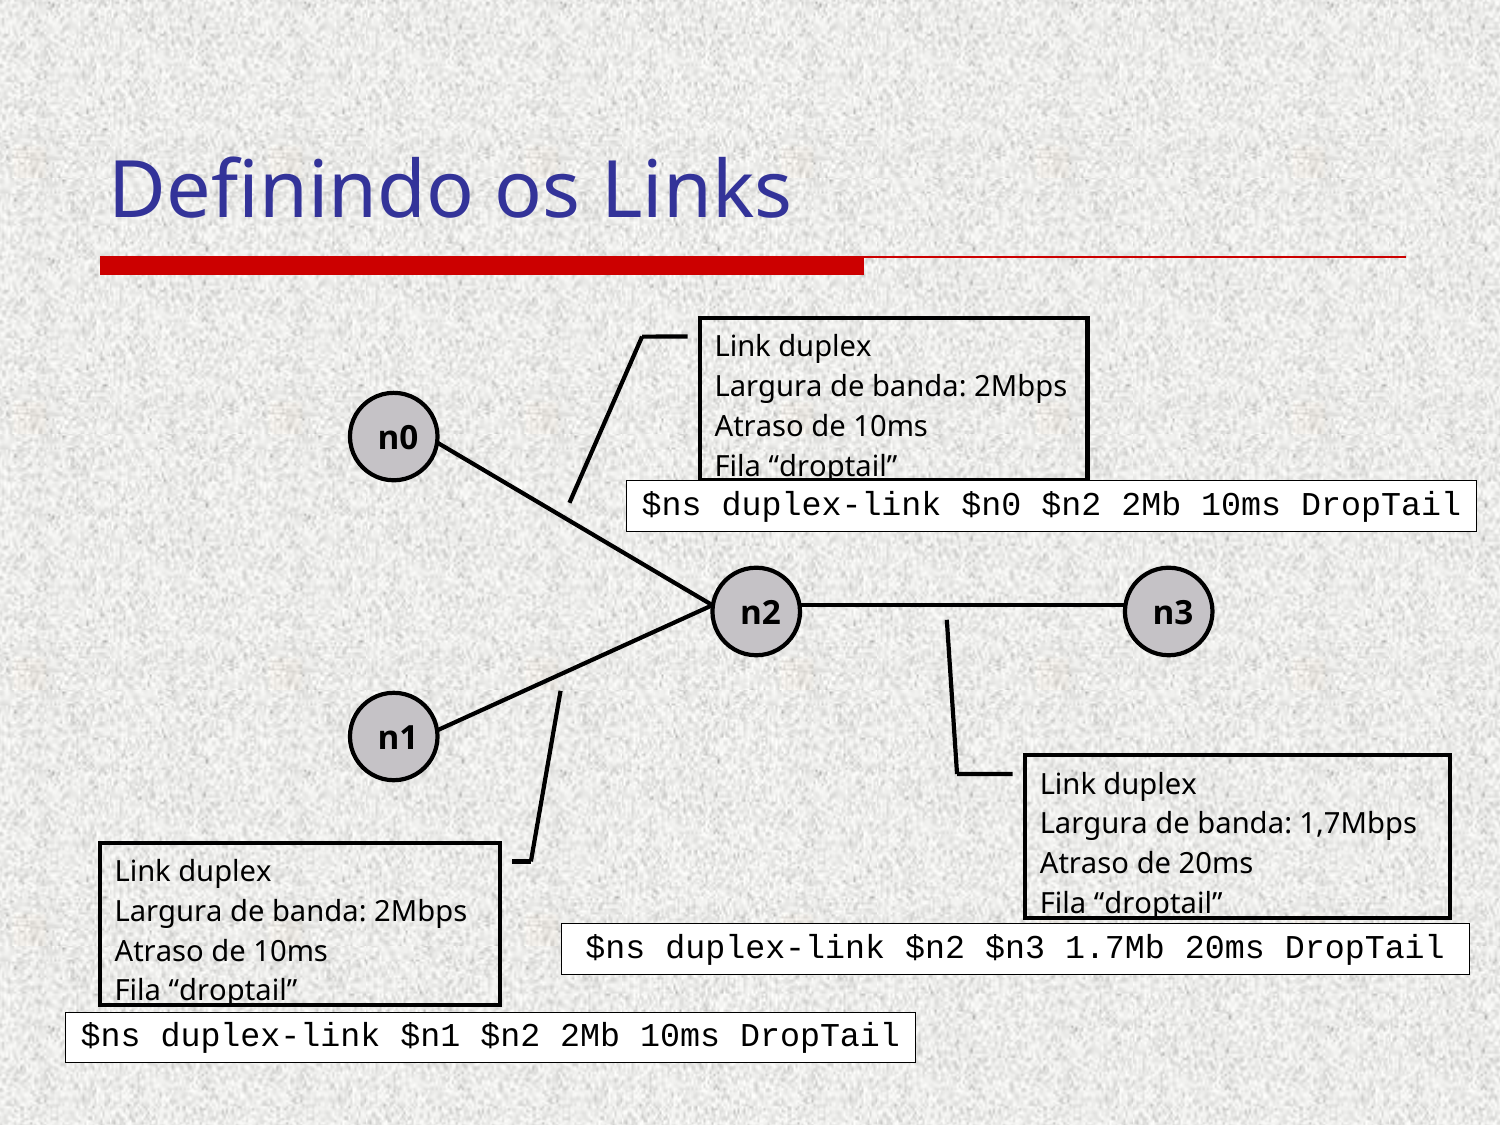

# Definindo os Links
Link duplex
Largura de banda: 2Mbps
Atraso de 10ms
Fila “droptail”
n0
n2
n3
n1
$ns duplex-link $n0 $n2 2Mb 10ms DropTail
Link duplex
Largura de banda: 1,7Mbps
Atraso de 20ms
Fila “droptail”
Link duplex
Largura de banda: 2Mbps
Atraso de 10ms
Fila “droptail”
$ns duplex-link $n2 $n3 1.7Mb 20ms DropTail
$ns duplex-link $n1 $n2 2Mb 10ms DropTail